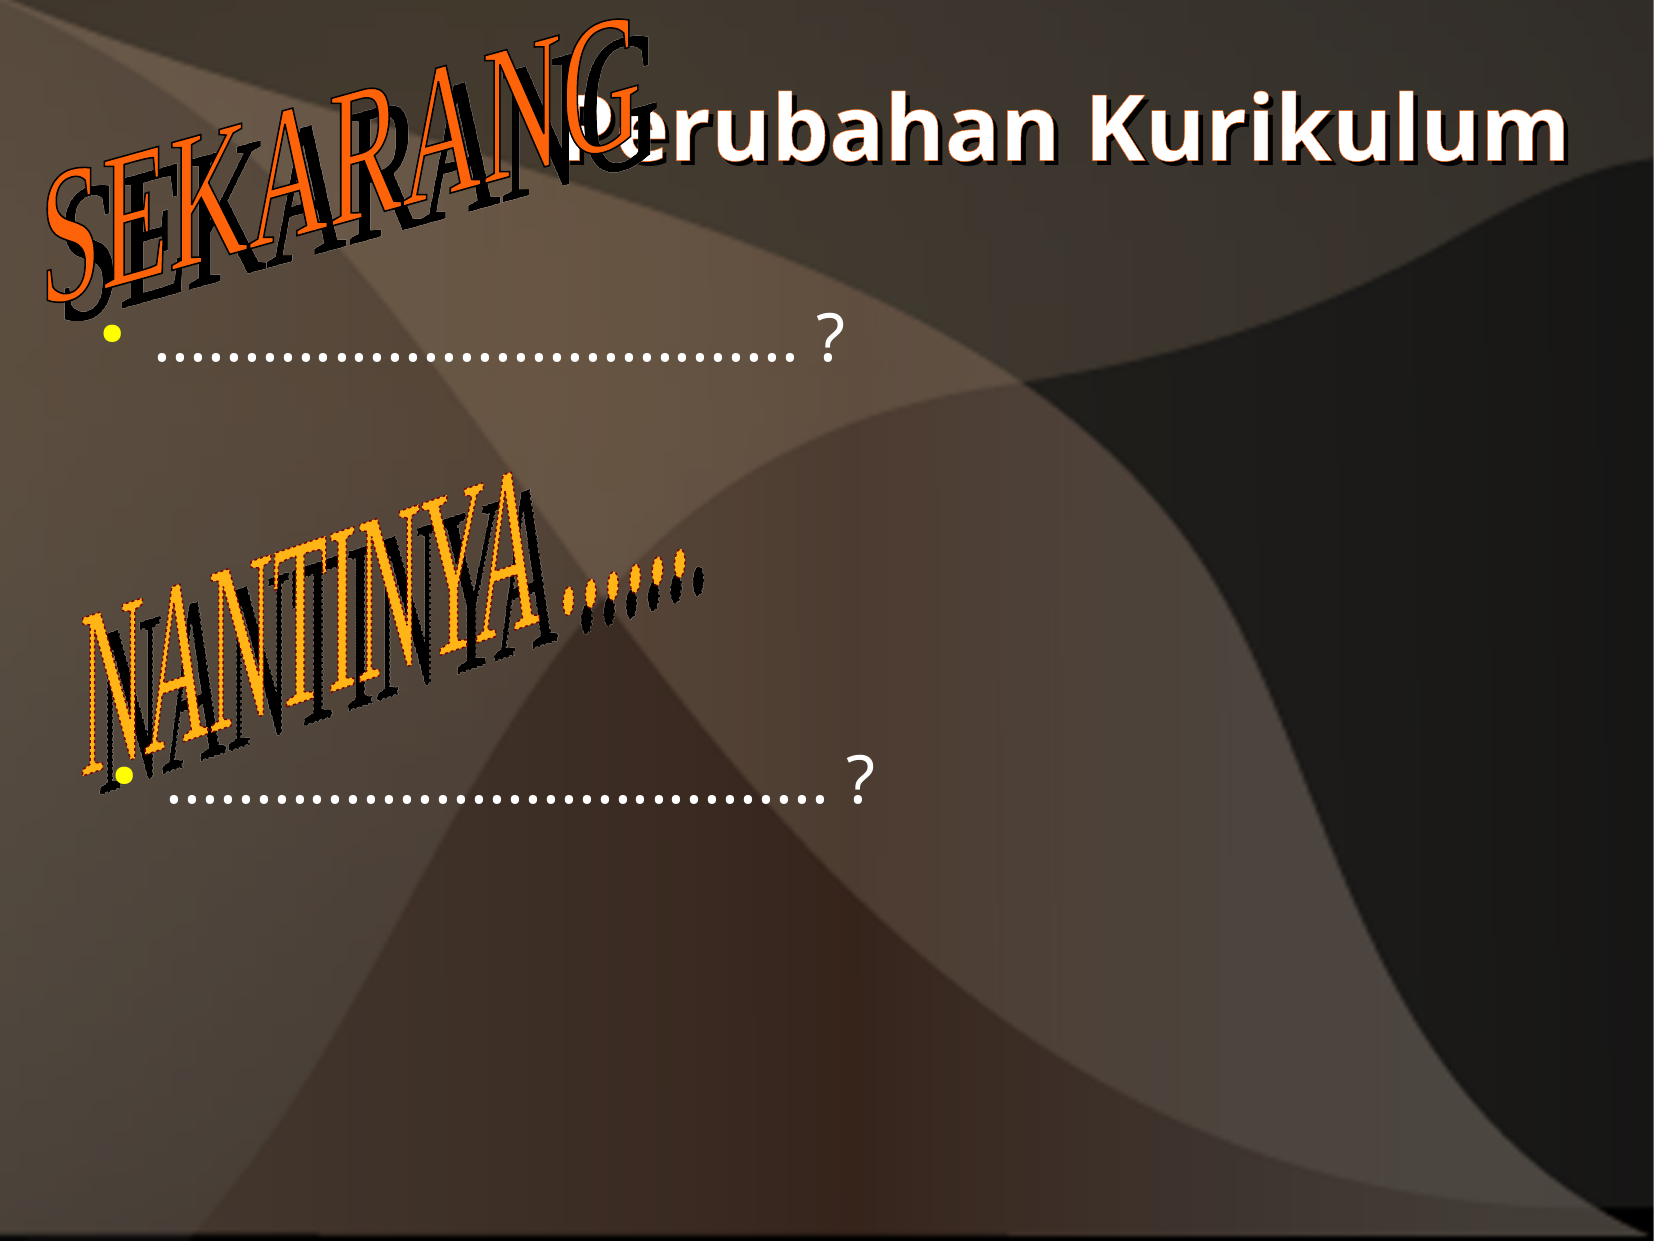

SEKARANG
Perubahan Kurikulum
# .................................... ?
NANTINYA ......
..................................... ?